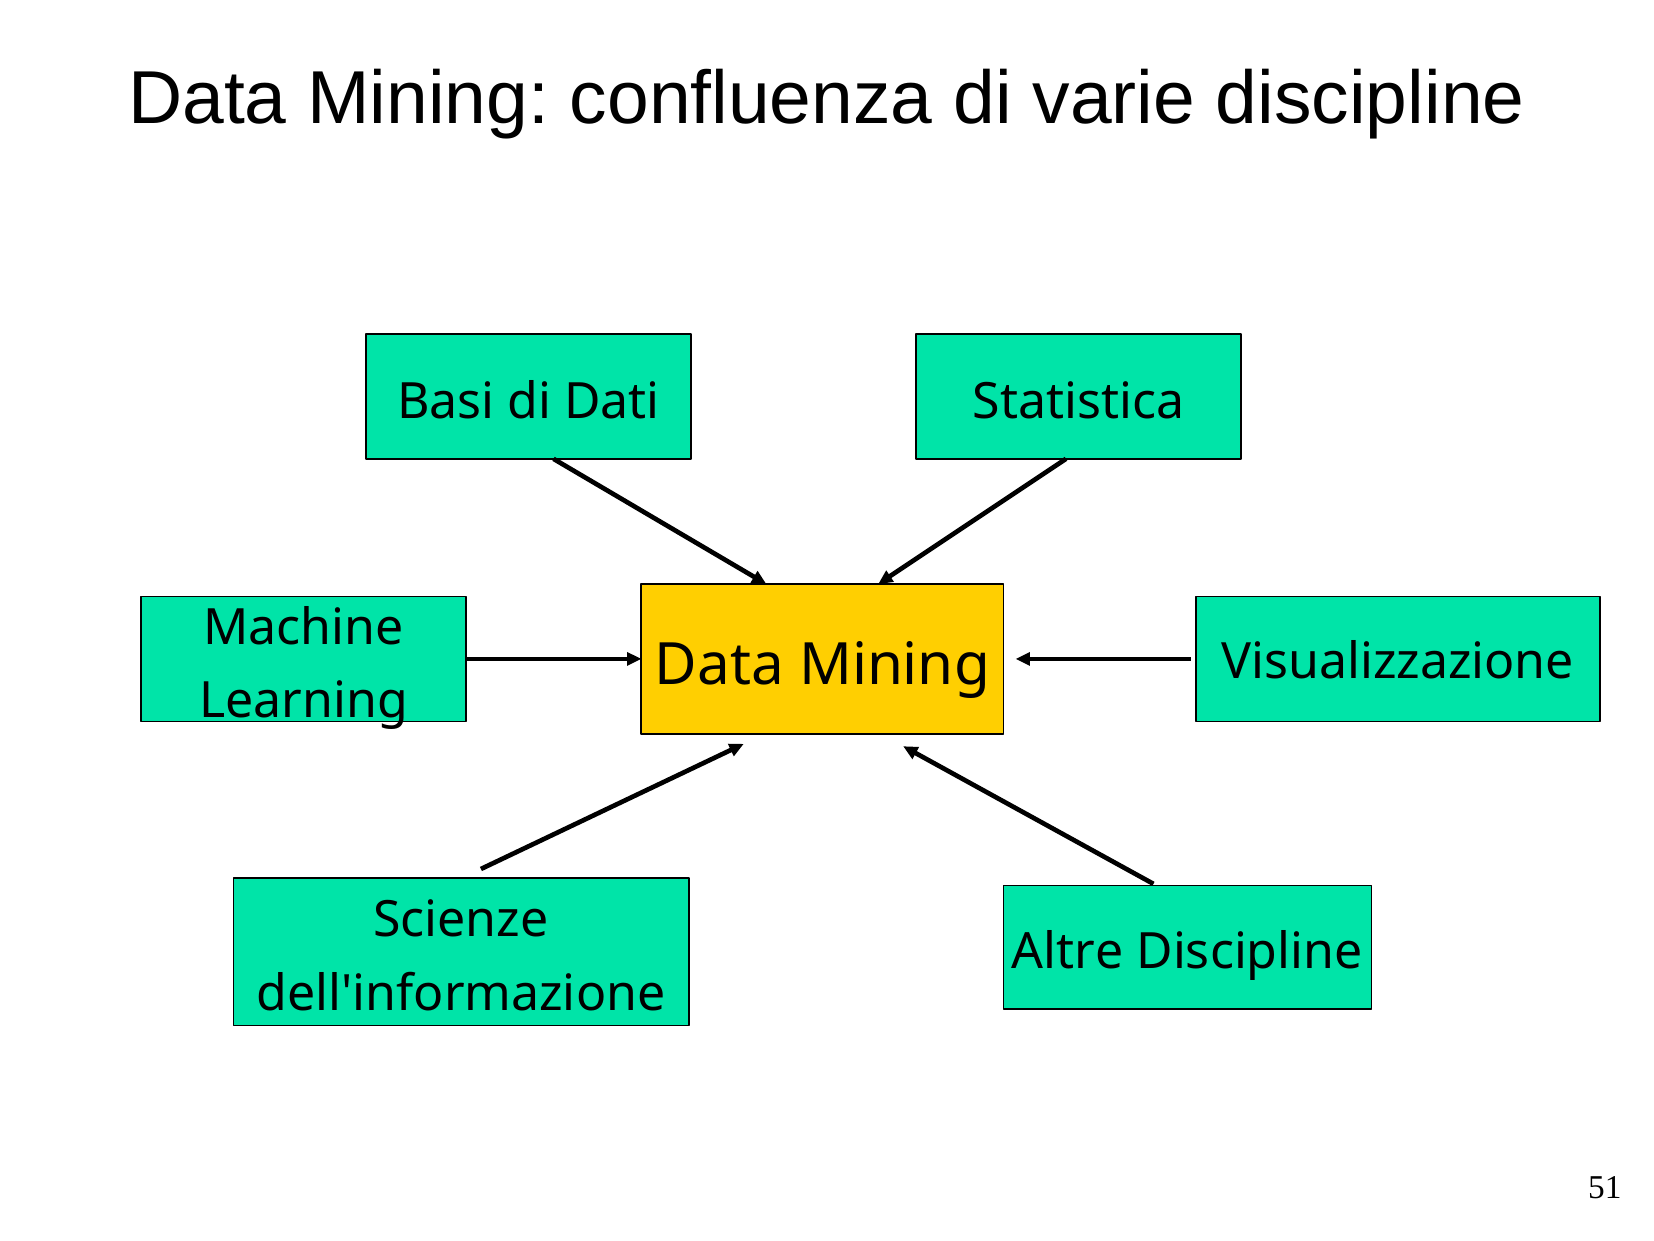

# Data Mining: confluenza di varie discipline
Basi di Dati
Statistica
Data Mining
Machine
Learning
Visualizzazione
Scienze
dell'informazione
Altre Discipline